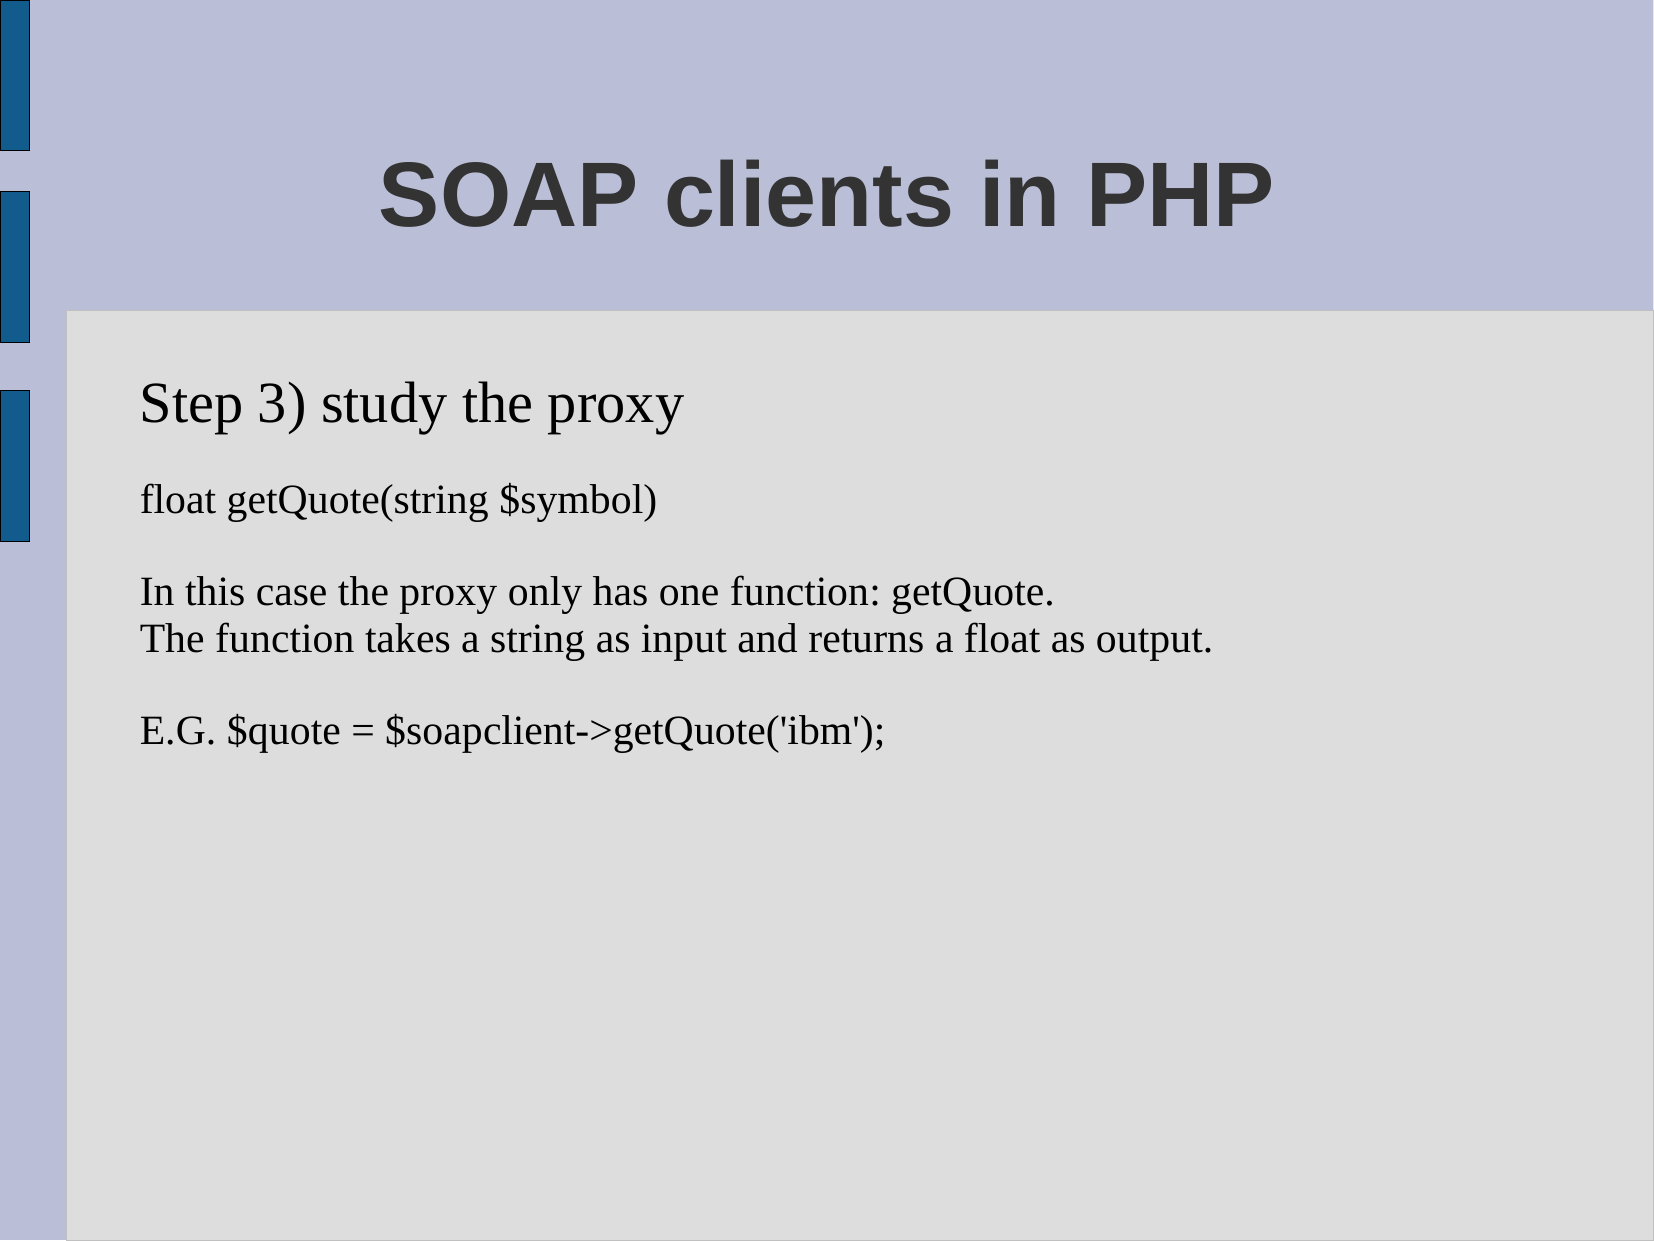

# SOAP clients in PHP
Step 3) study the proxy
float getQuote(string $symbol)
In this case the proxy only has one function: getQuote.
The function takes a string as input and returns a float as output.
E.G. $quote = $soapclient->getQuote('ibm');